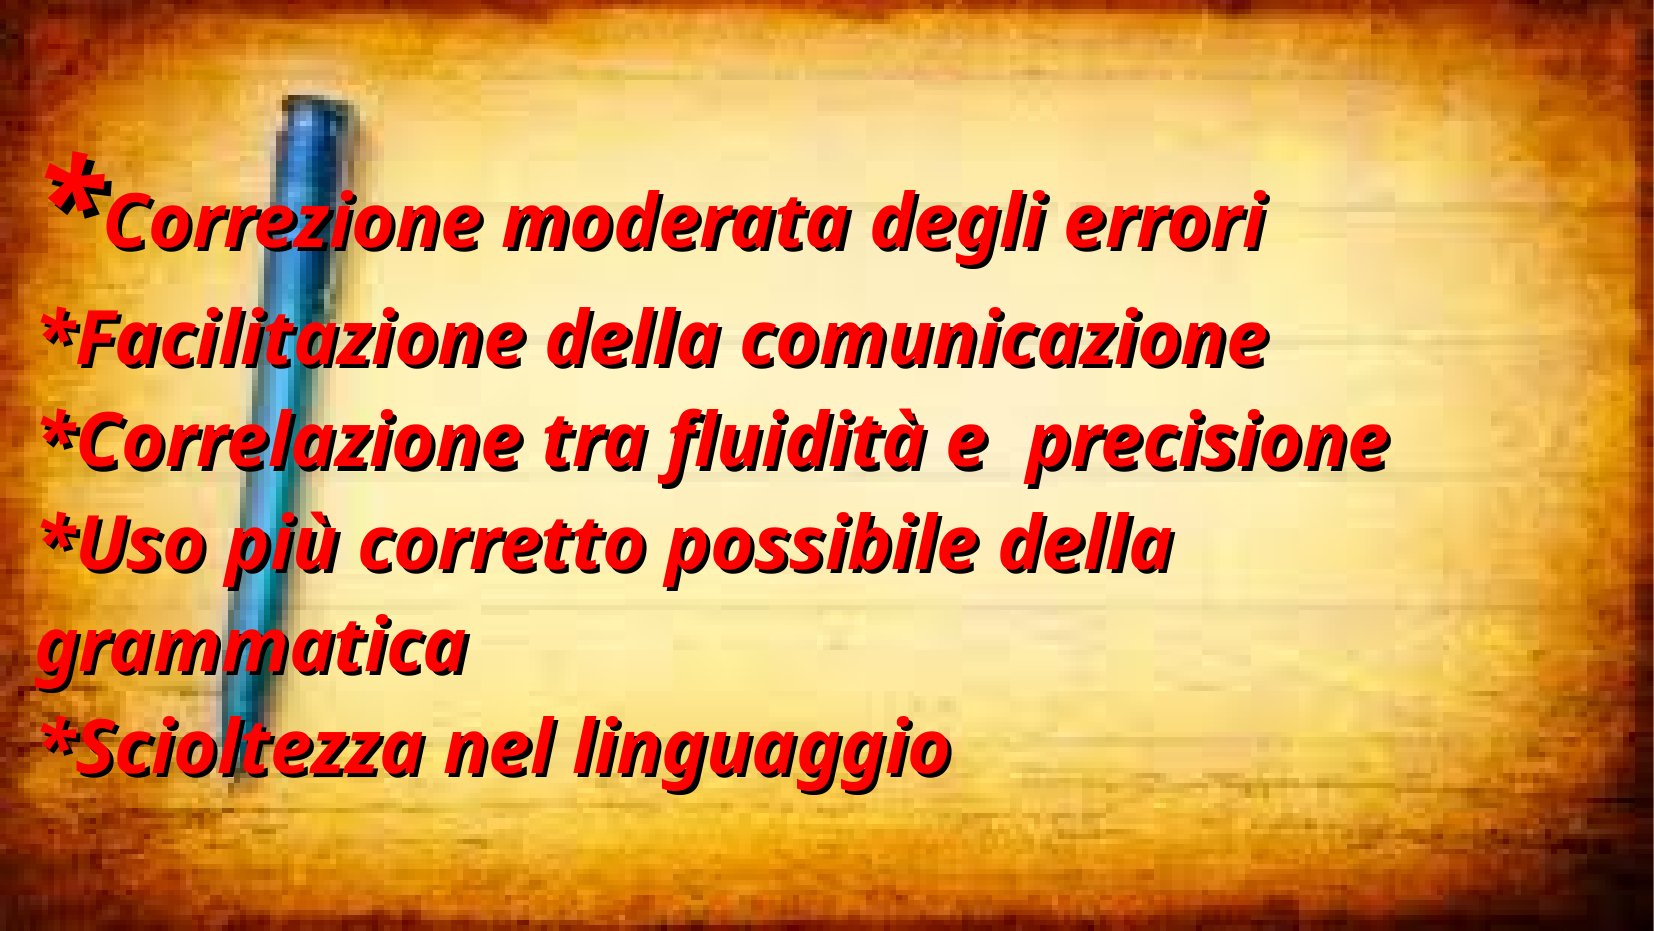

# *Correzione moderata degli errori
*Facilitazione della comunicazione
*Correlazione tra fluidità e precisione
*Uso più corretto possibile della grammatica
*Scioltezza nel linguaggio